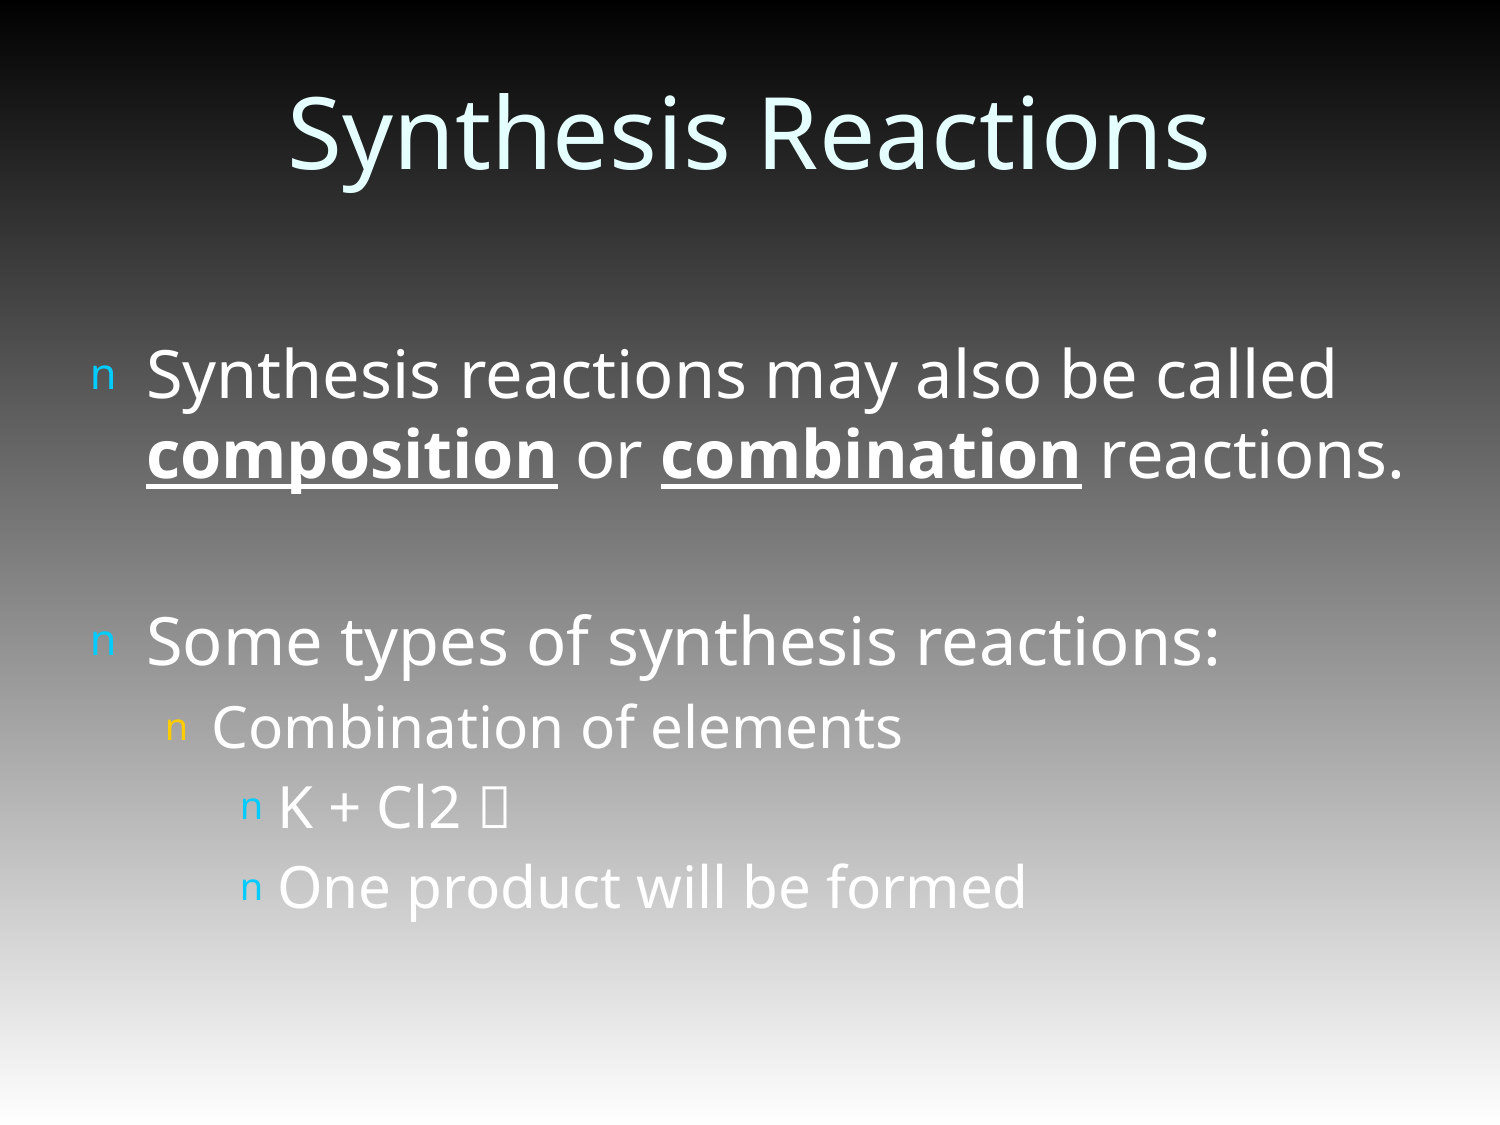

# Synthesis Reactions
Synthesis reactions may also be called composition or combination reactions.
Some types of synthesis reactions:
Combination of elements
K + Cl2 
One product will be formed